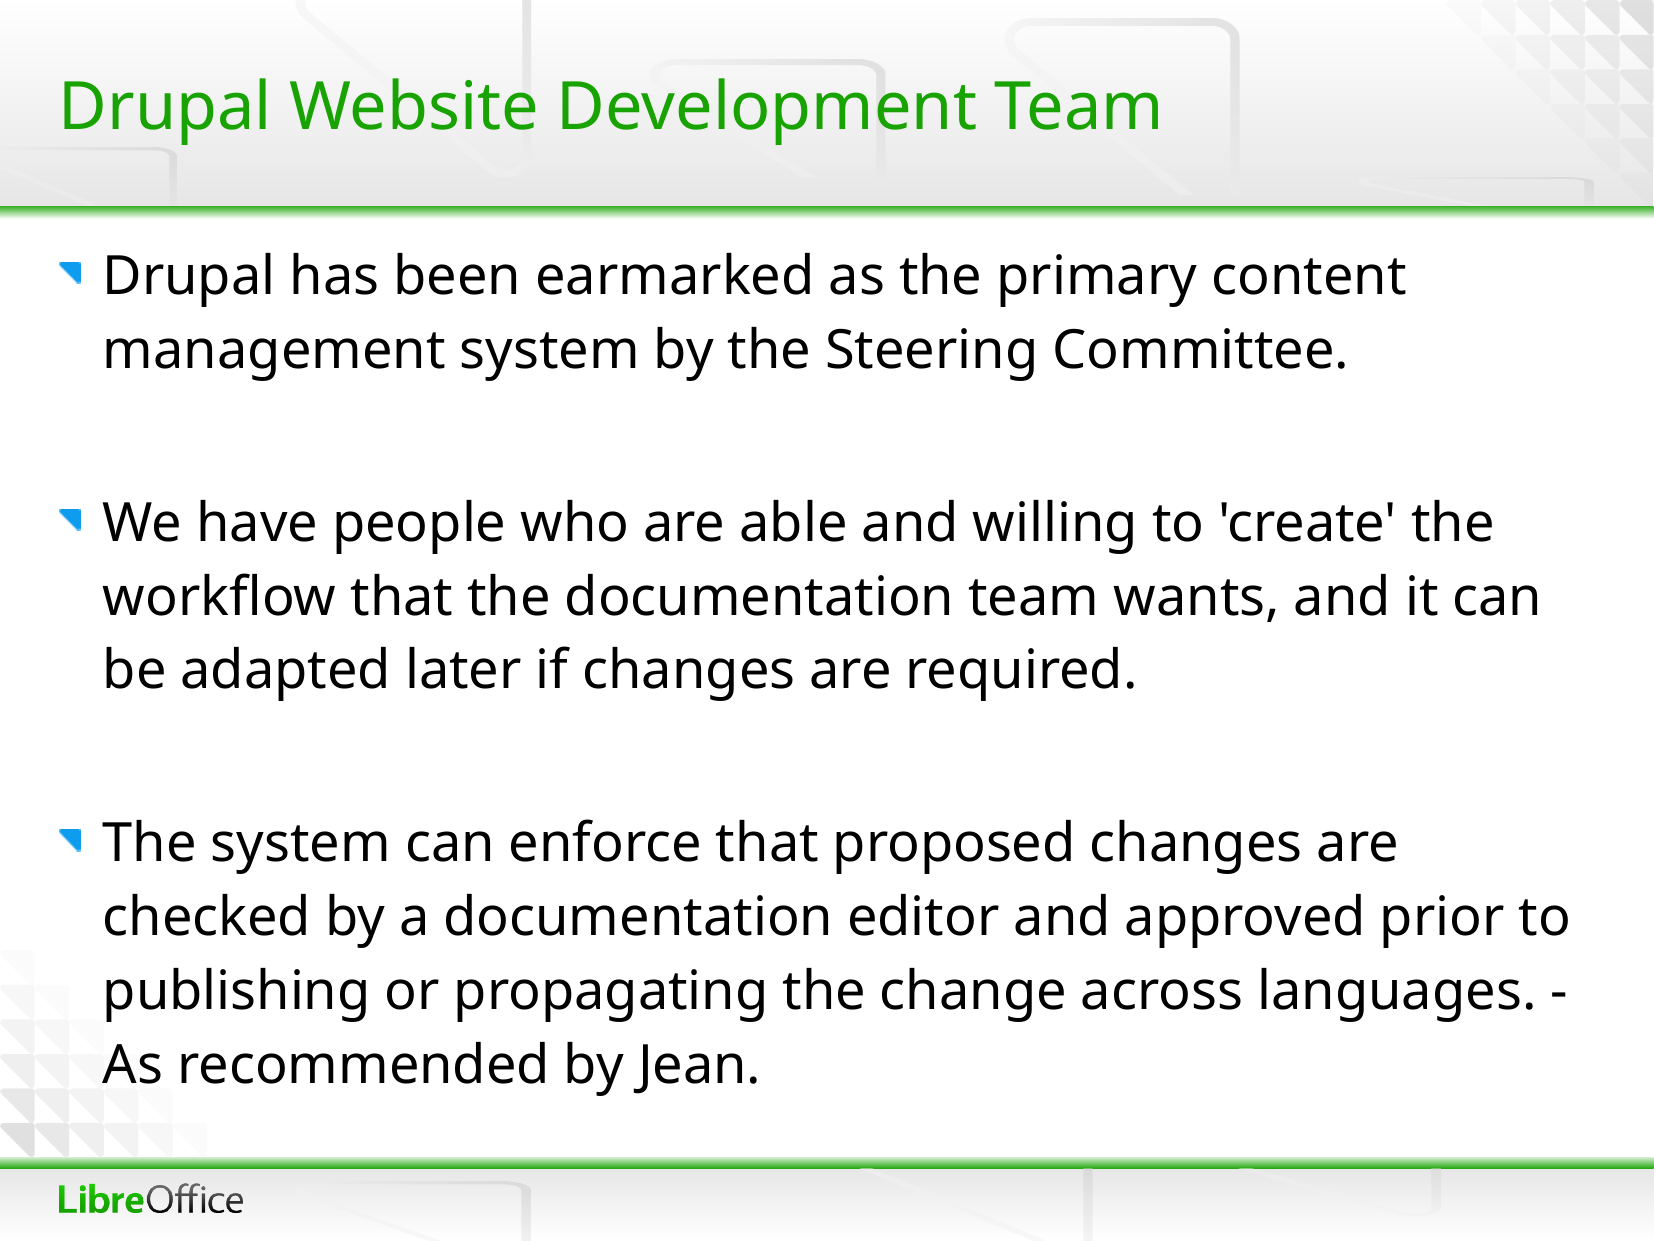

# Drupal Website Development Team
Drupal has been earmarked as the primary content management system by the Steering Committee.
We have people who are able and willing to 'create' the workflow that the documentation team wants, and it can be adapted later if changes are required.
The system can enforce that proposed changes are checked by a documentation editor and approved prior to publishing or propagating the change across languages. - As recommended by Jean.